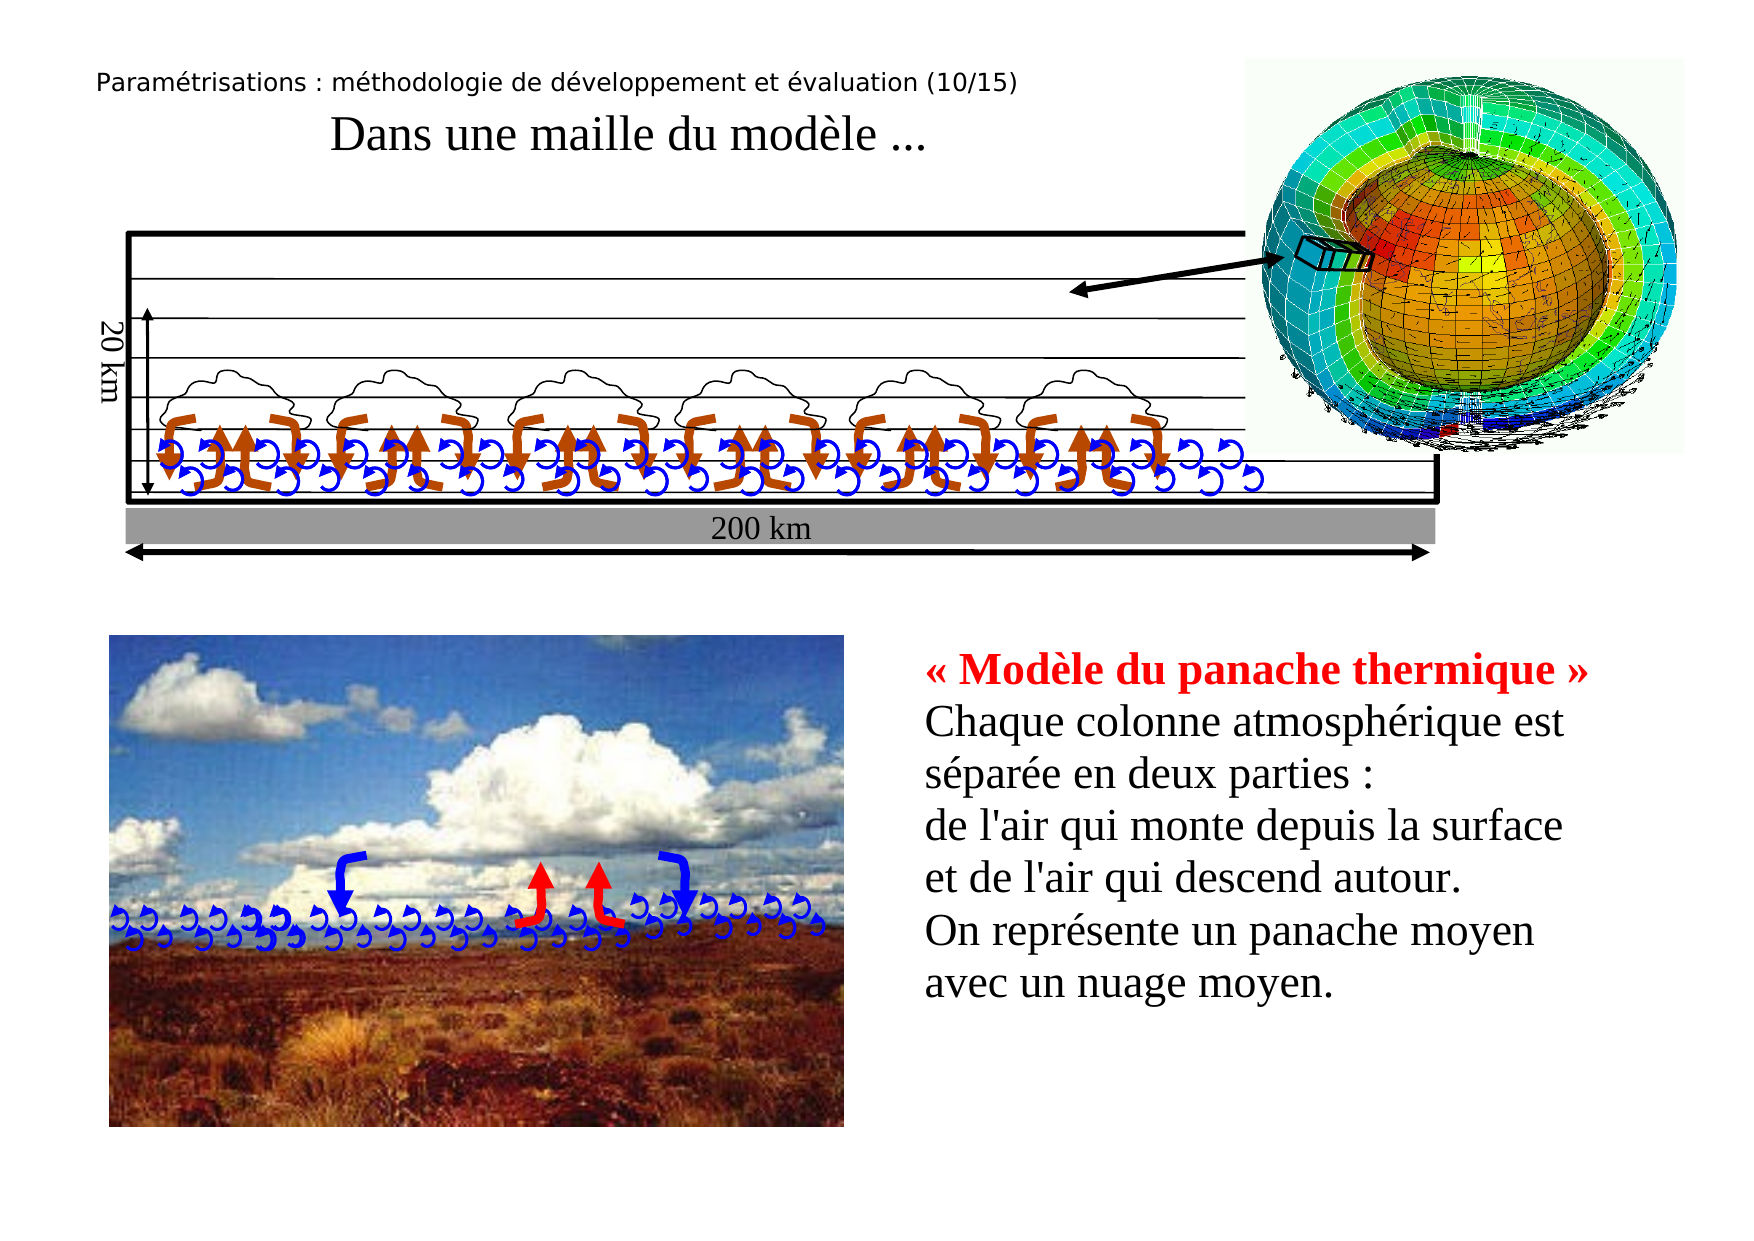

Paramétrisations : méthodologie de développement et évaluation (10/15)
Dans une maille du modèle ...‏
20 km
200 km
« Modèle du panache thermique »
Chaque colonne atmosphérique est
séparée en deux parties :
de l'air qui monte depuis la surface
et de l'air qui descend autour.
On représente un panache moyen
avec un nuage moyen.